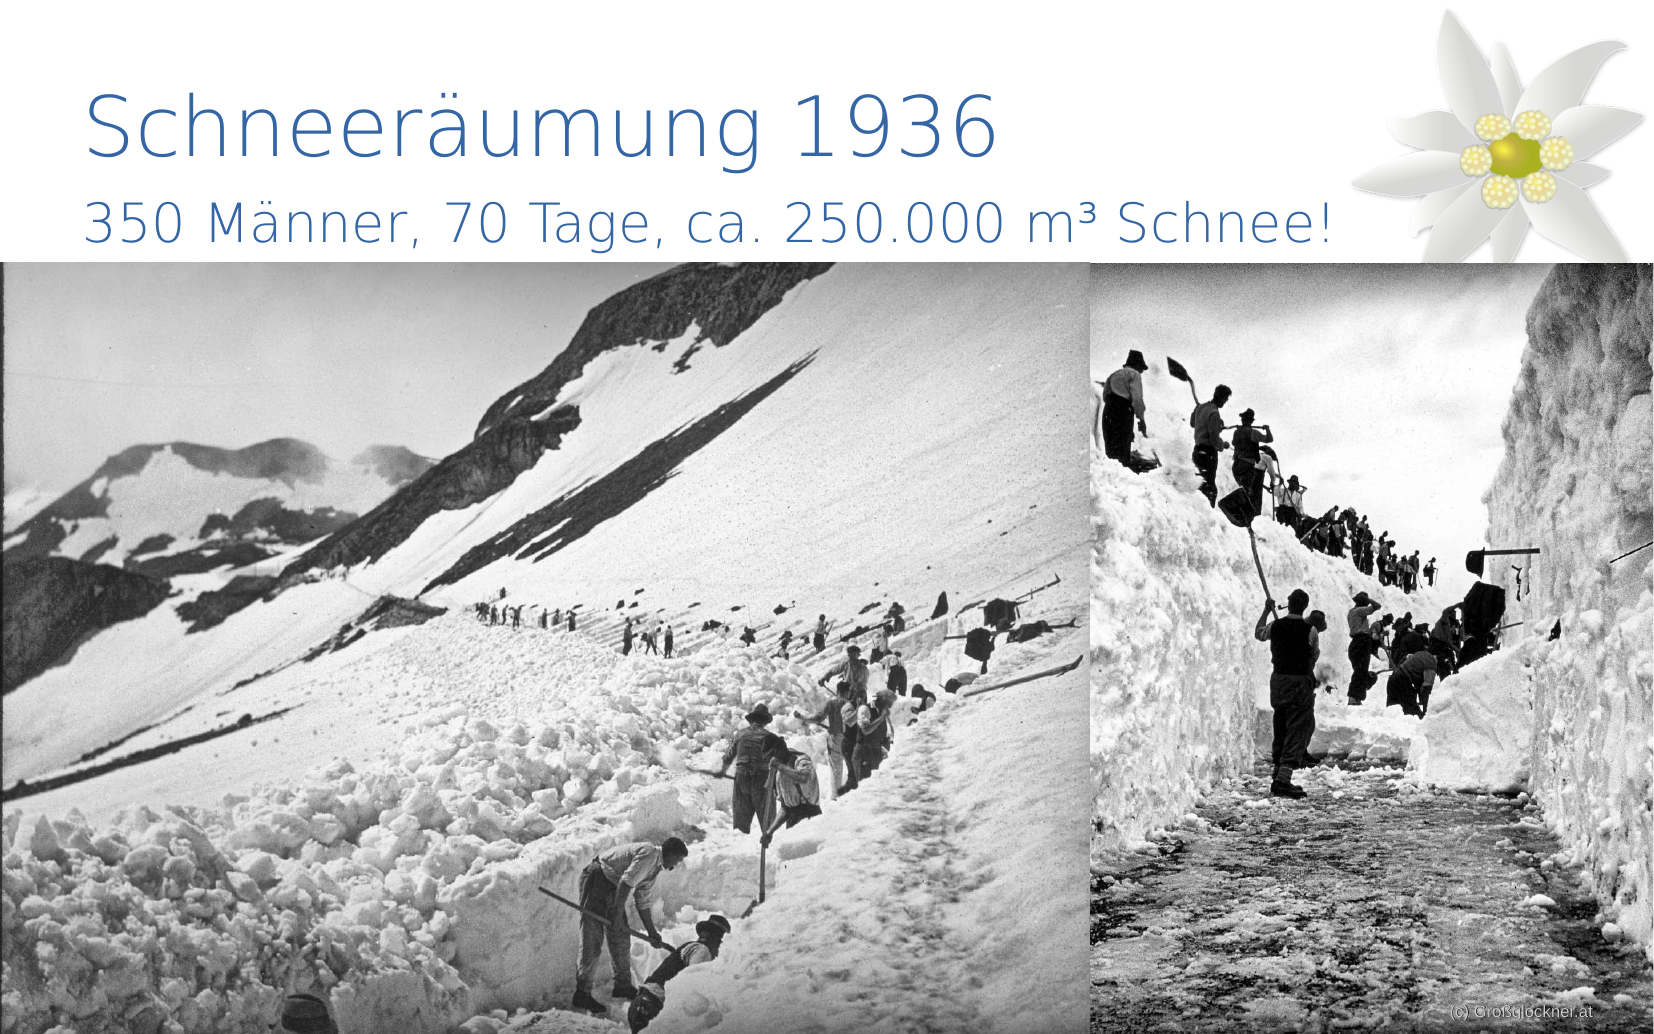

# Schneeräumung 1936
350 Männer, 70 Tage, ca. 250.000 m³ Schnee!
Großglockner Hochalpenstraße
8
Copyright (c) 2020 Großglockner Hochalpenstraßen AG
(c) Großglockner.at